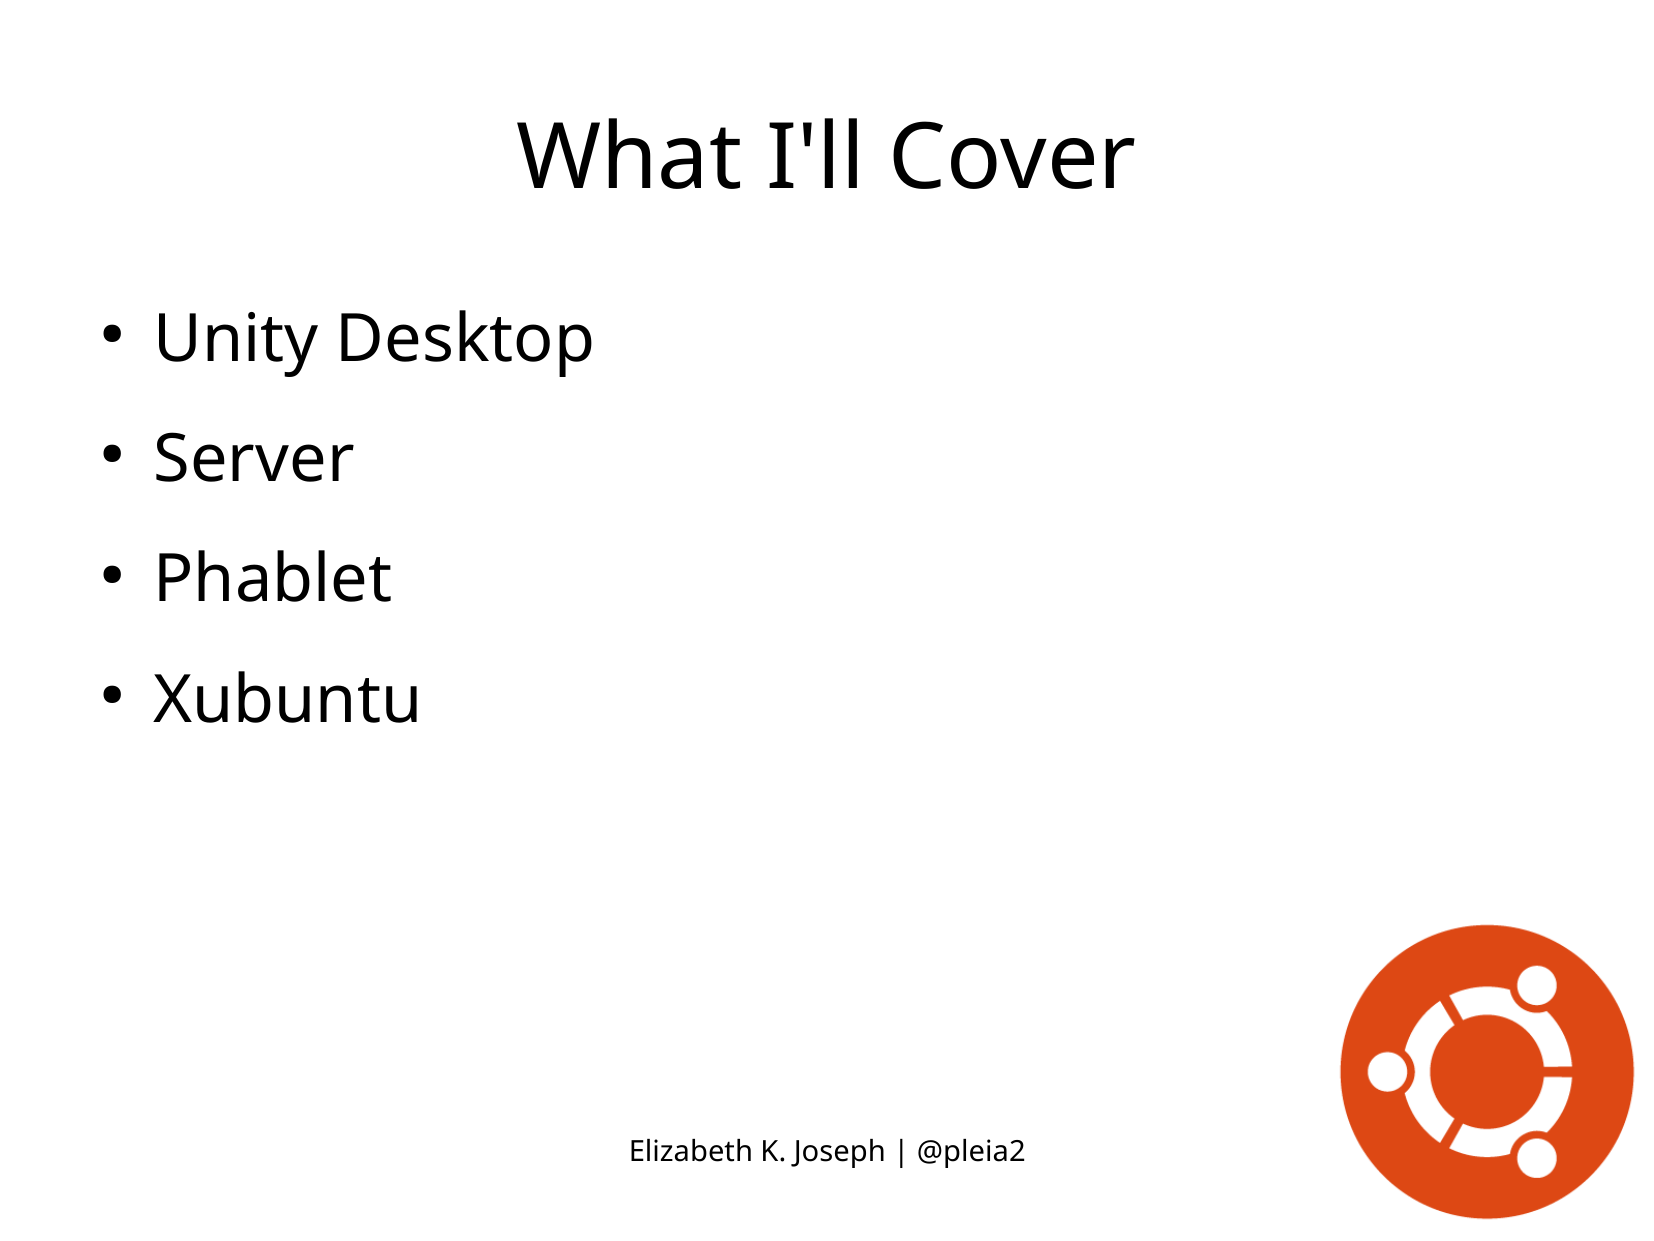

# What I'll Cover
Unity Desktop
Server
Phablet
Xubuntu
Elizabeth K. Joseph | @pleia2